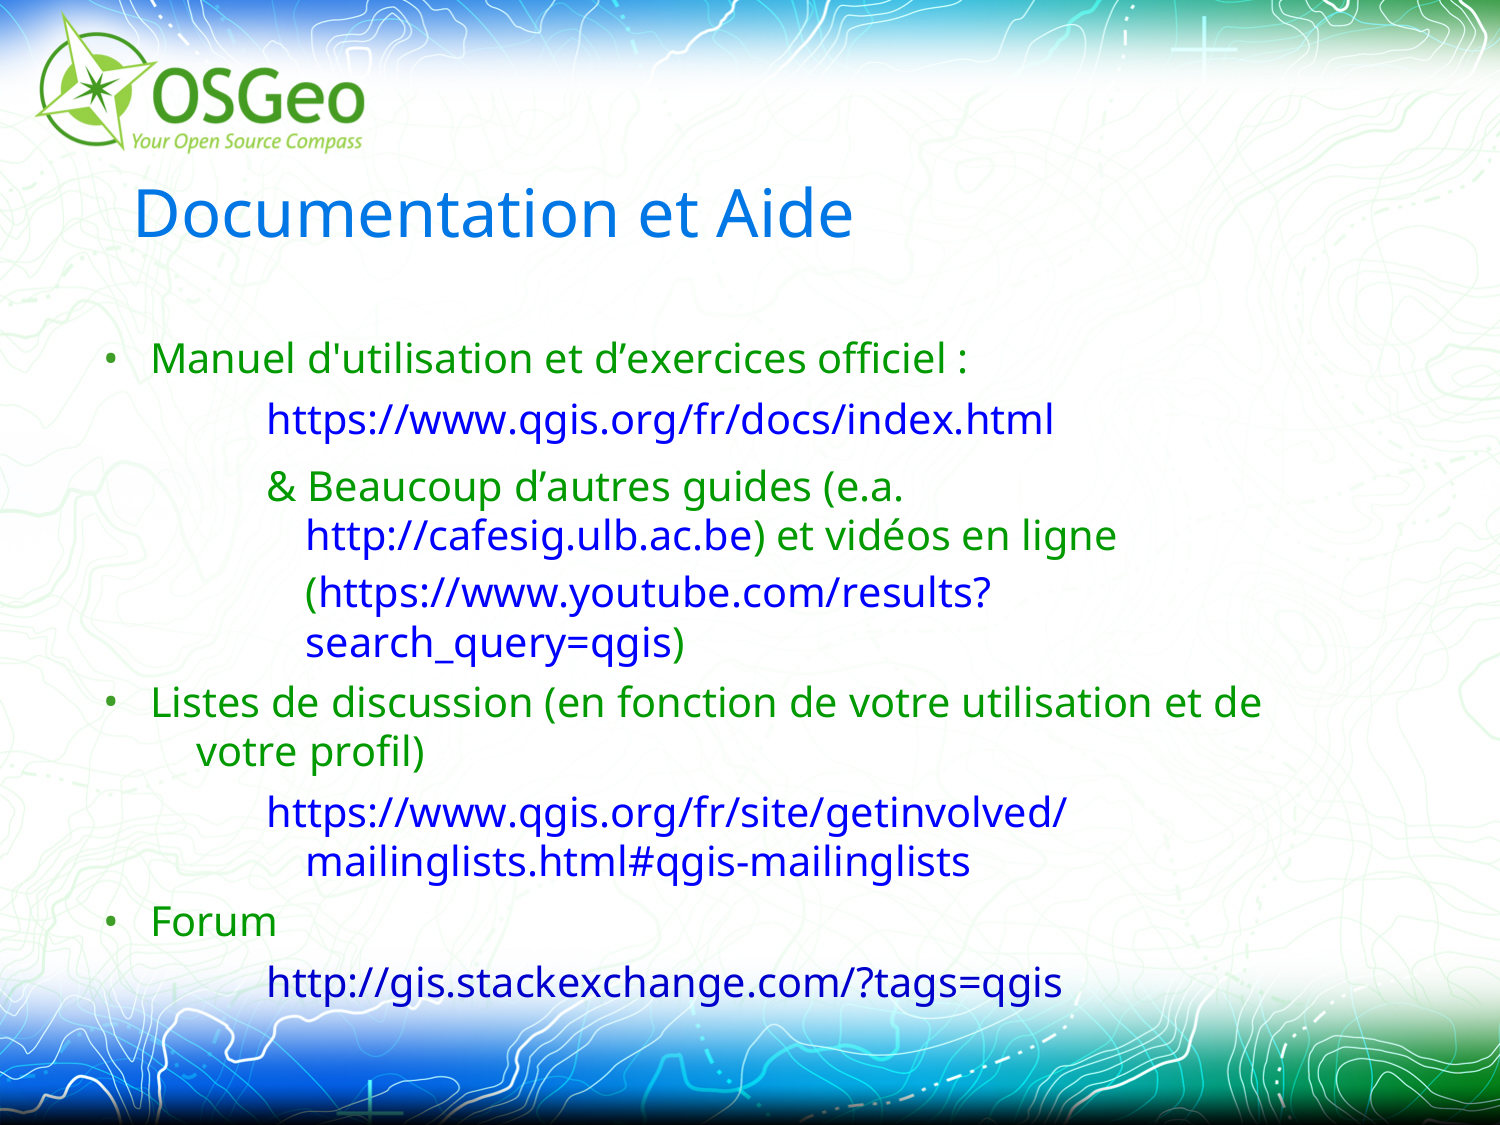

# Documentation et Aide
Manuel d'utilisation et d’exercices officiel :
https://www.qgis.org/fr/docs/index.html
& Beaucoup d’autres guides (e.a.http://cafesig.ulb.ac.be) et vidéos en ligne (https://www.youtube.com/results?search_query=qgis)
Listes de discussion (en fonction de votre utilisation et de votre profil)
https://www.qgis.org/fr/site/getinvolved/mailinglists.html#qgis-mailinglists
Forum
http://gis.stackexchange.com/?tags=qgis